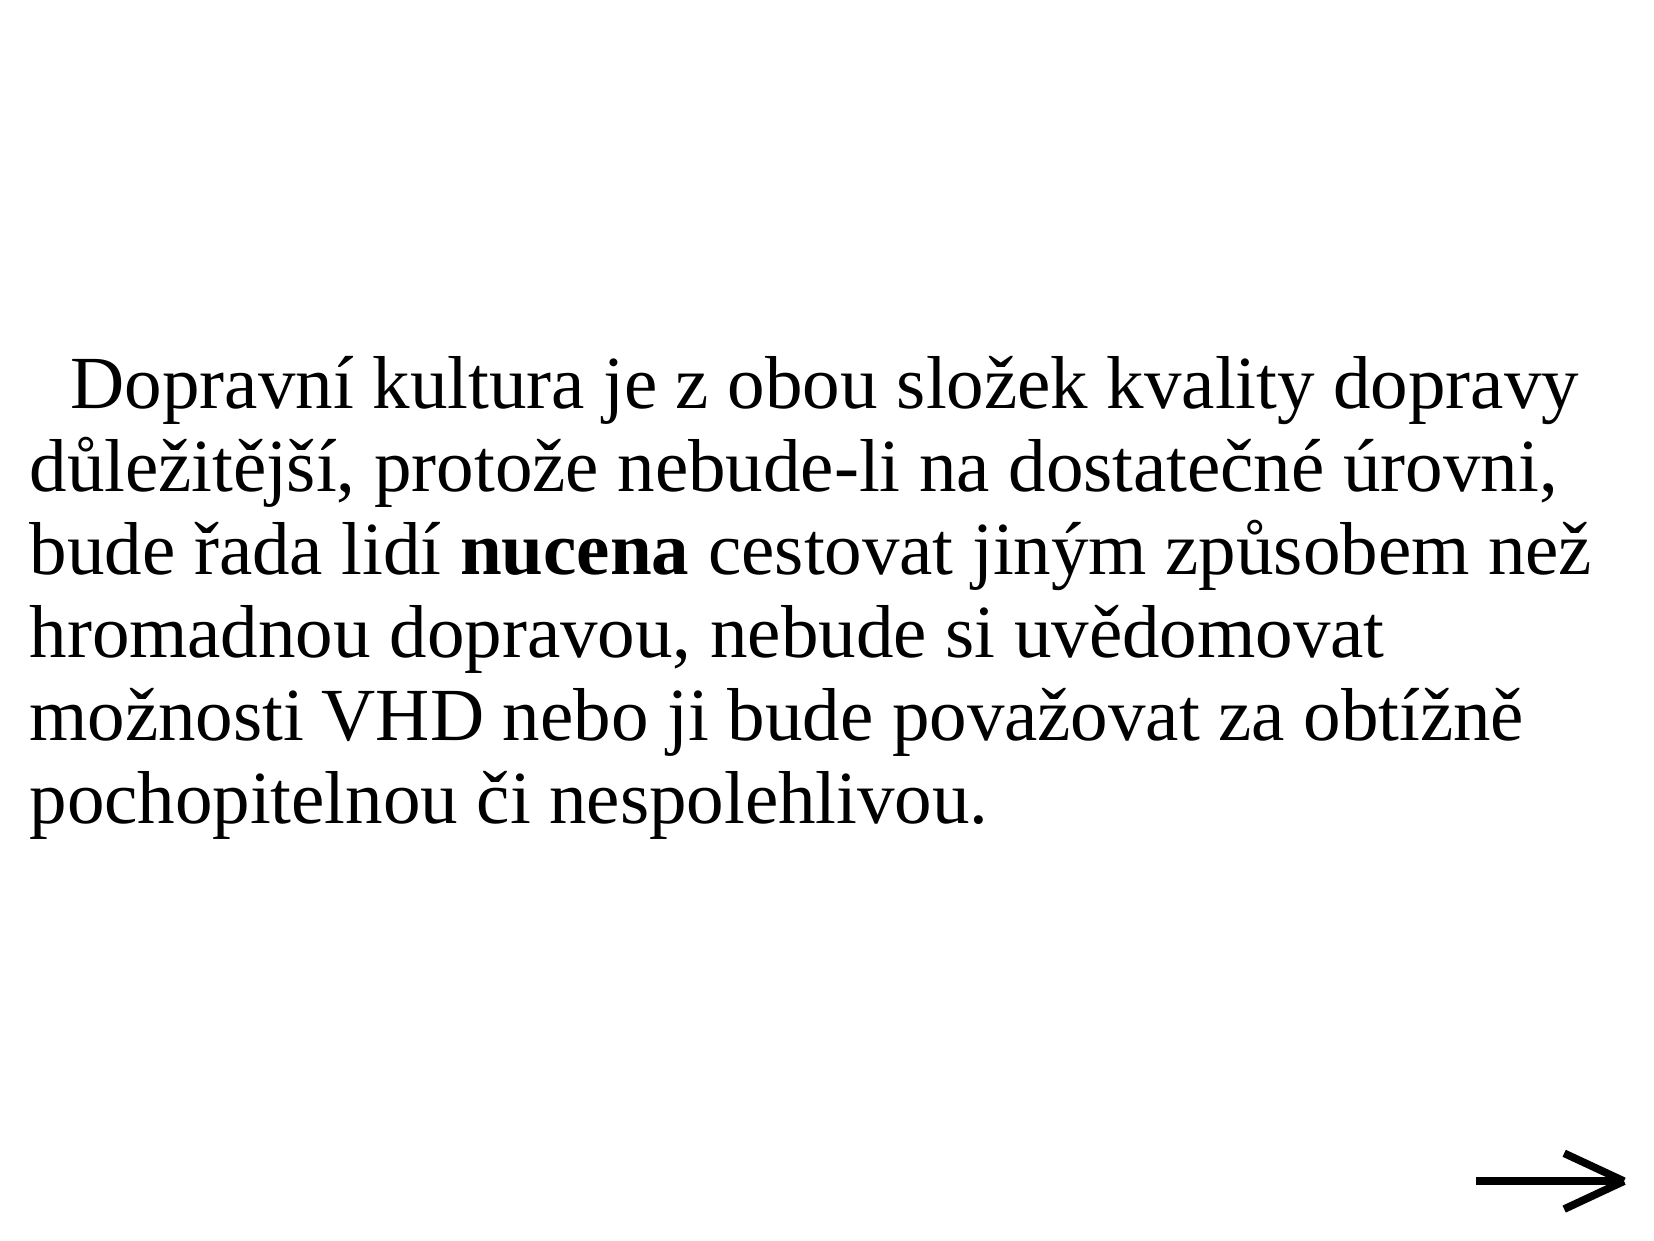

Dopravní kultura je z obou složek kvality dopravy důležitější, protože nebude-li na dostatečné úrovni, bude řada lidí nucena cestovat jiným způsobem než hromadnou dopravou, nebude si uvědomovat možnosti VHD nebo ji bude považovat za obtížně pochopitelnou či nespolehlivou.